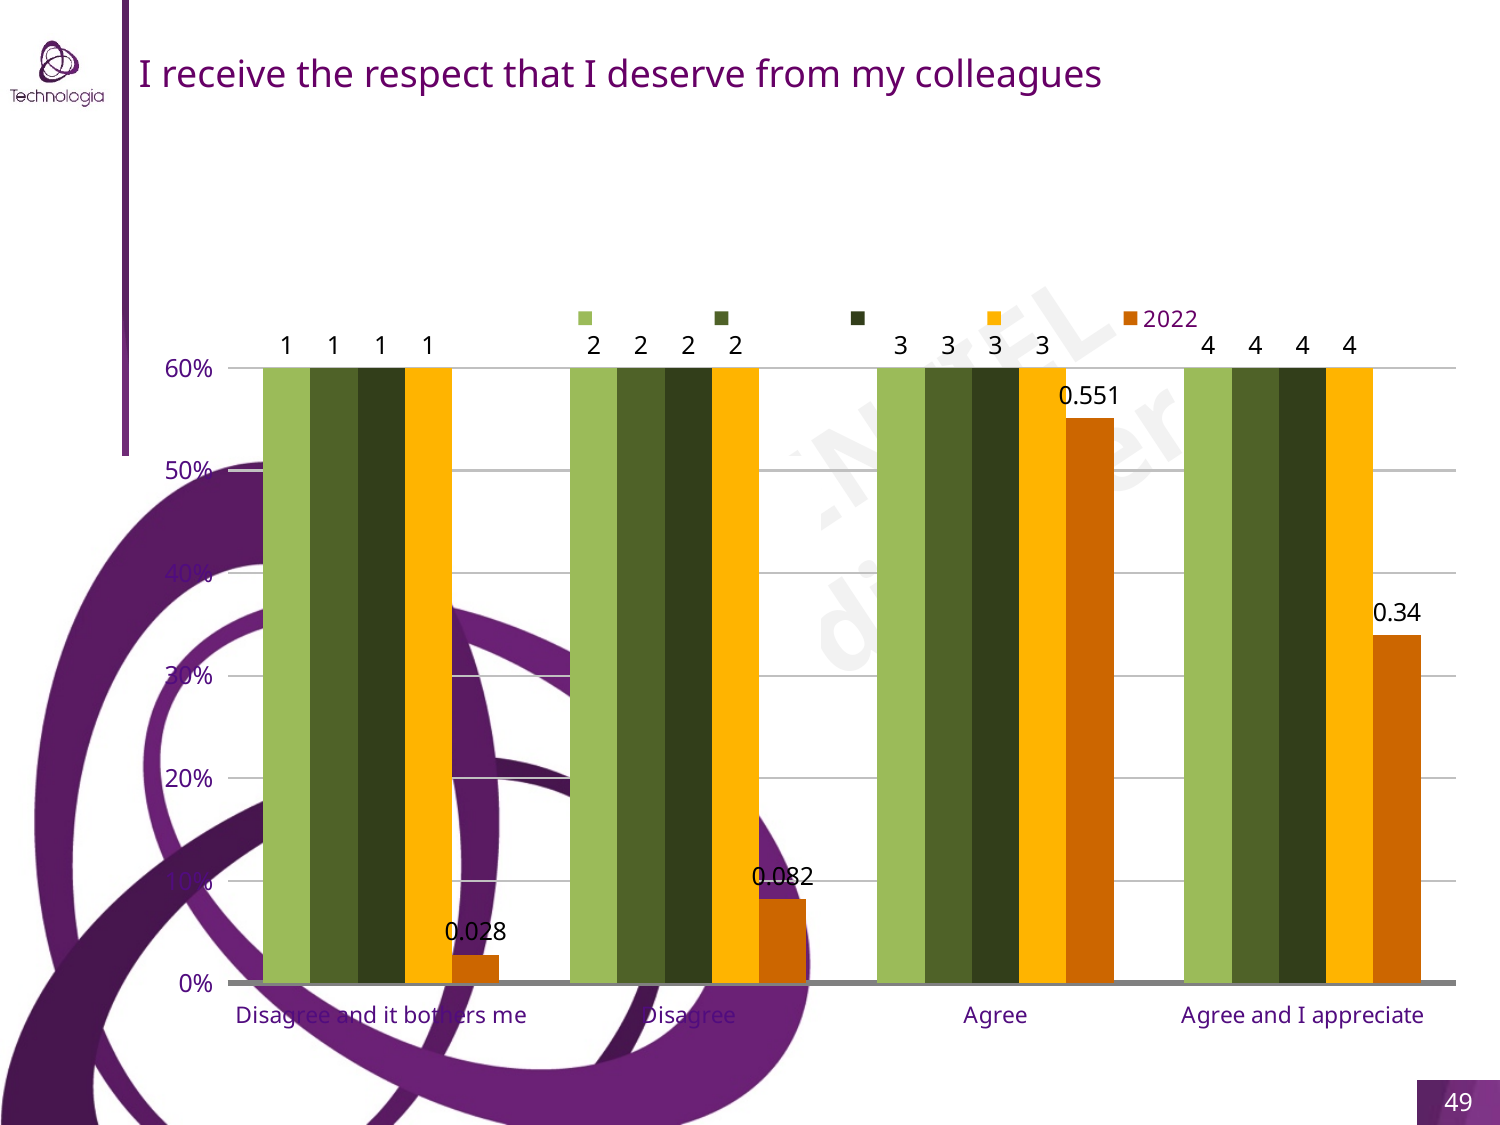

# I receive the respect that I deserve from my colleagues
[unsupported chart]